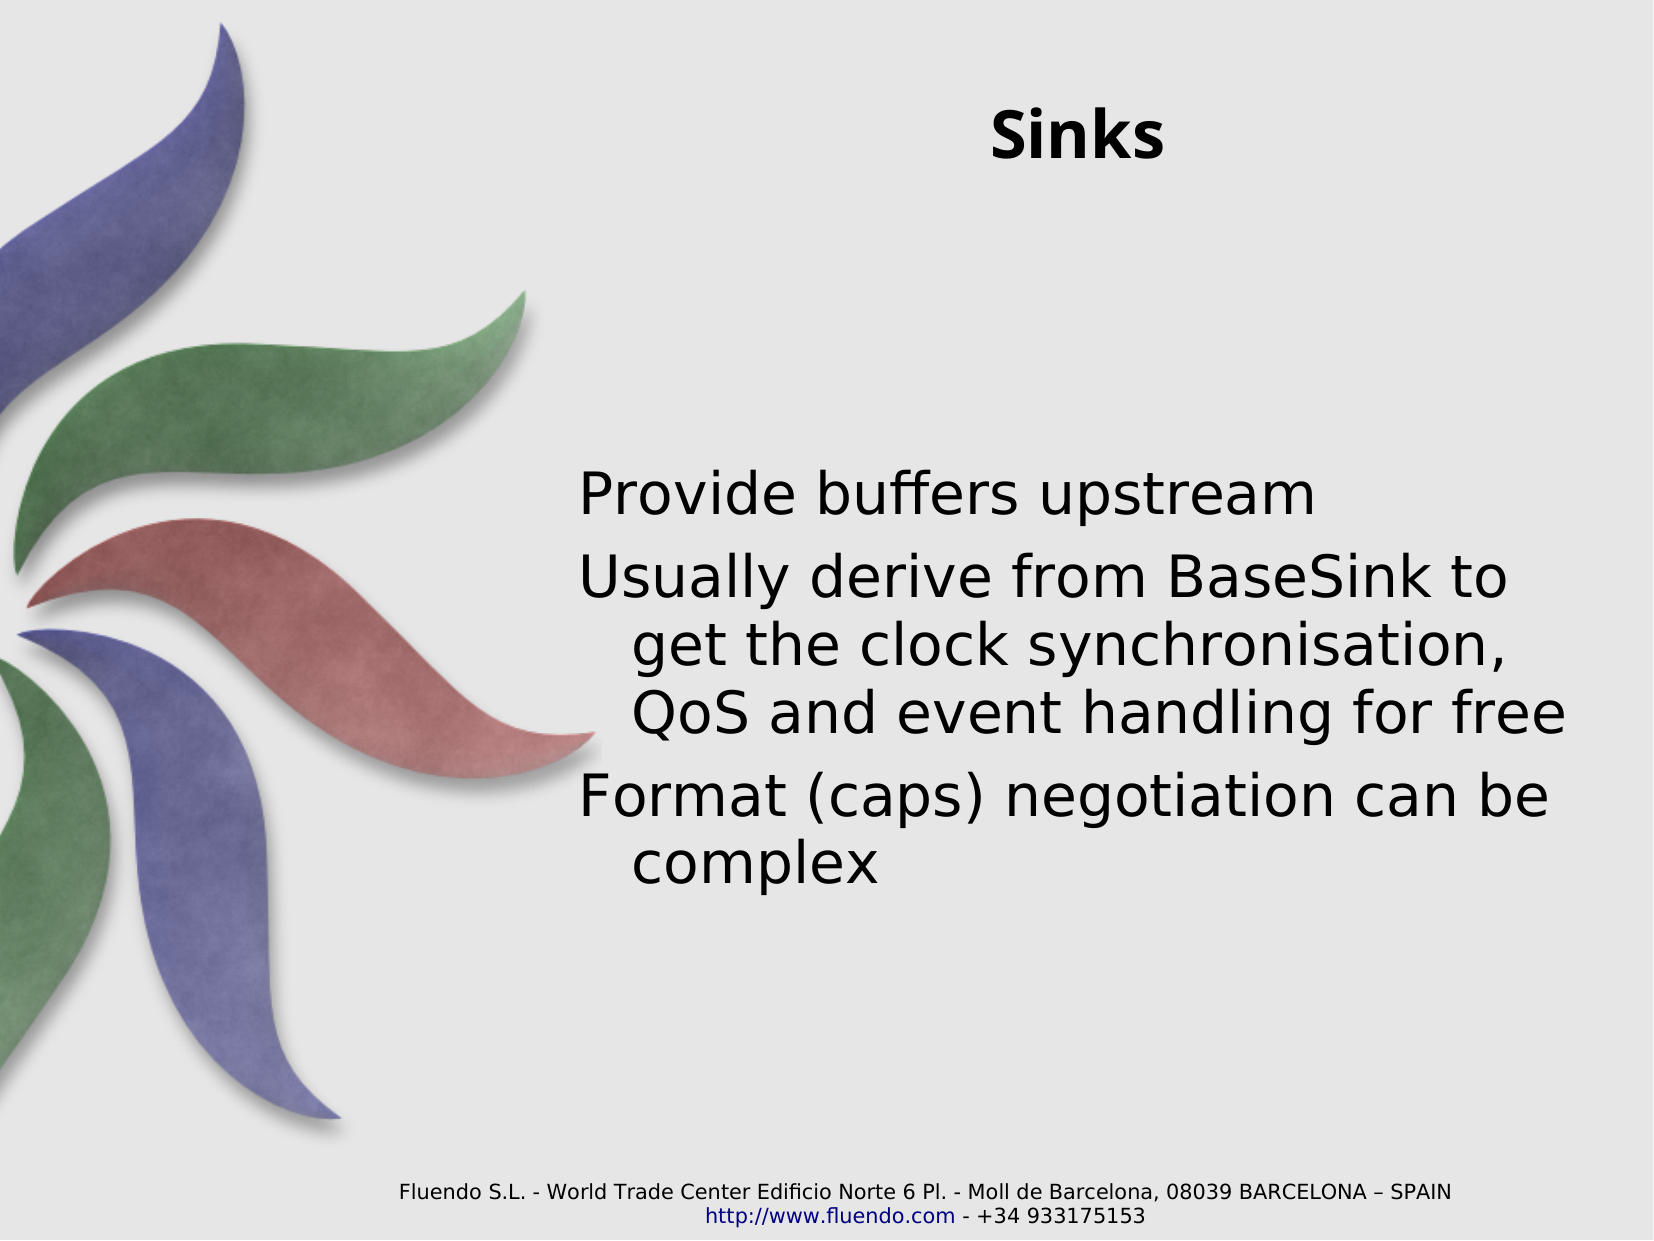

# Sinks
Provide buffers upstream
Usually derive from BaseSink to get the clock synchronisation, QoS and event handling for free
Format (caps) negotiation can be complex